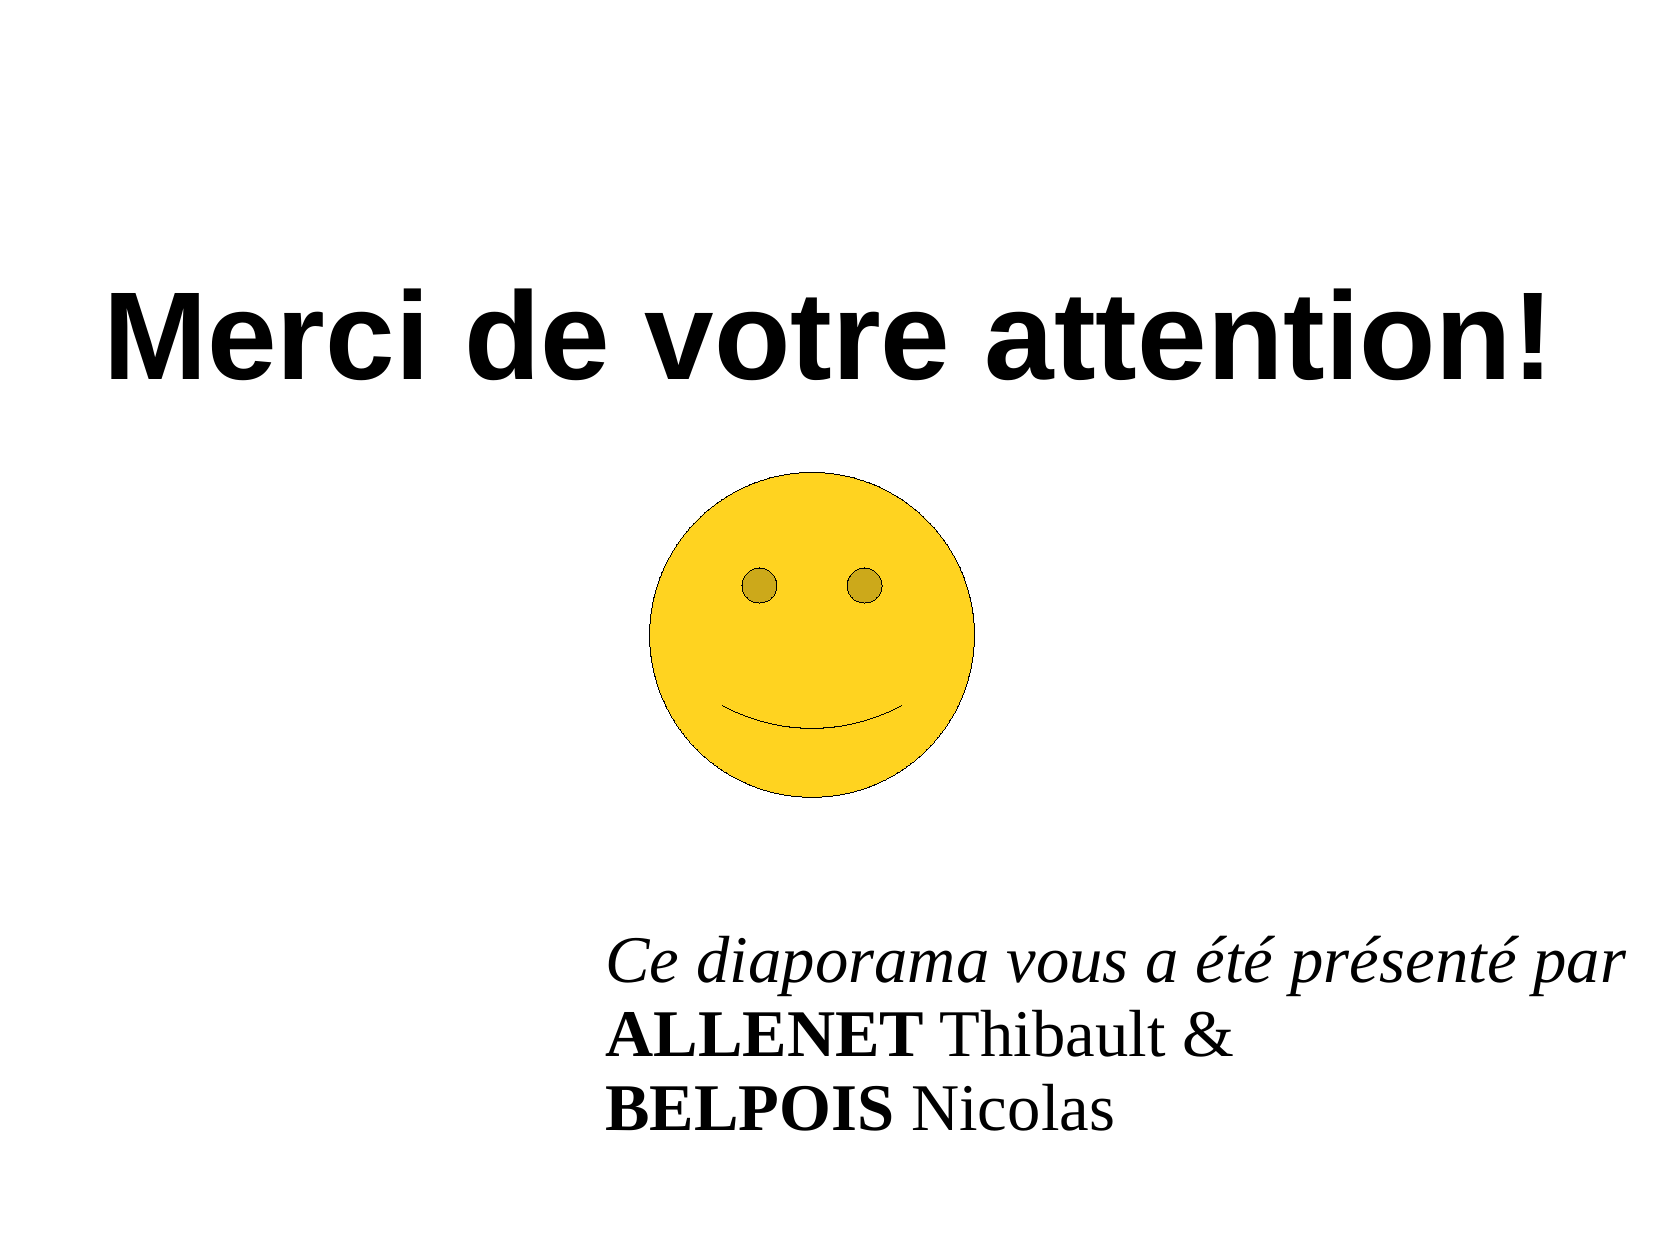

Merci de votre attention!
Ce diaporama vous a été présenté par
ALLENET Thibault &
BELPOIS Nicolas